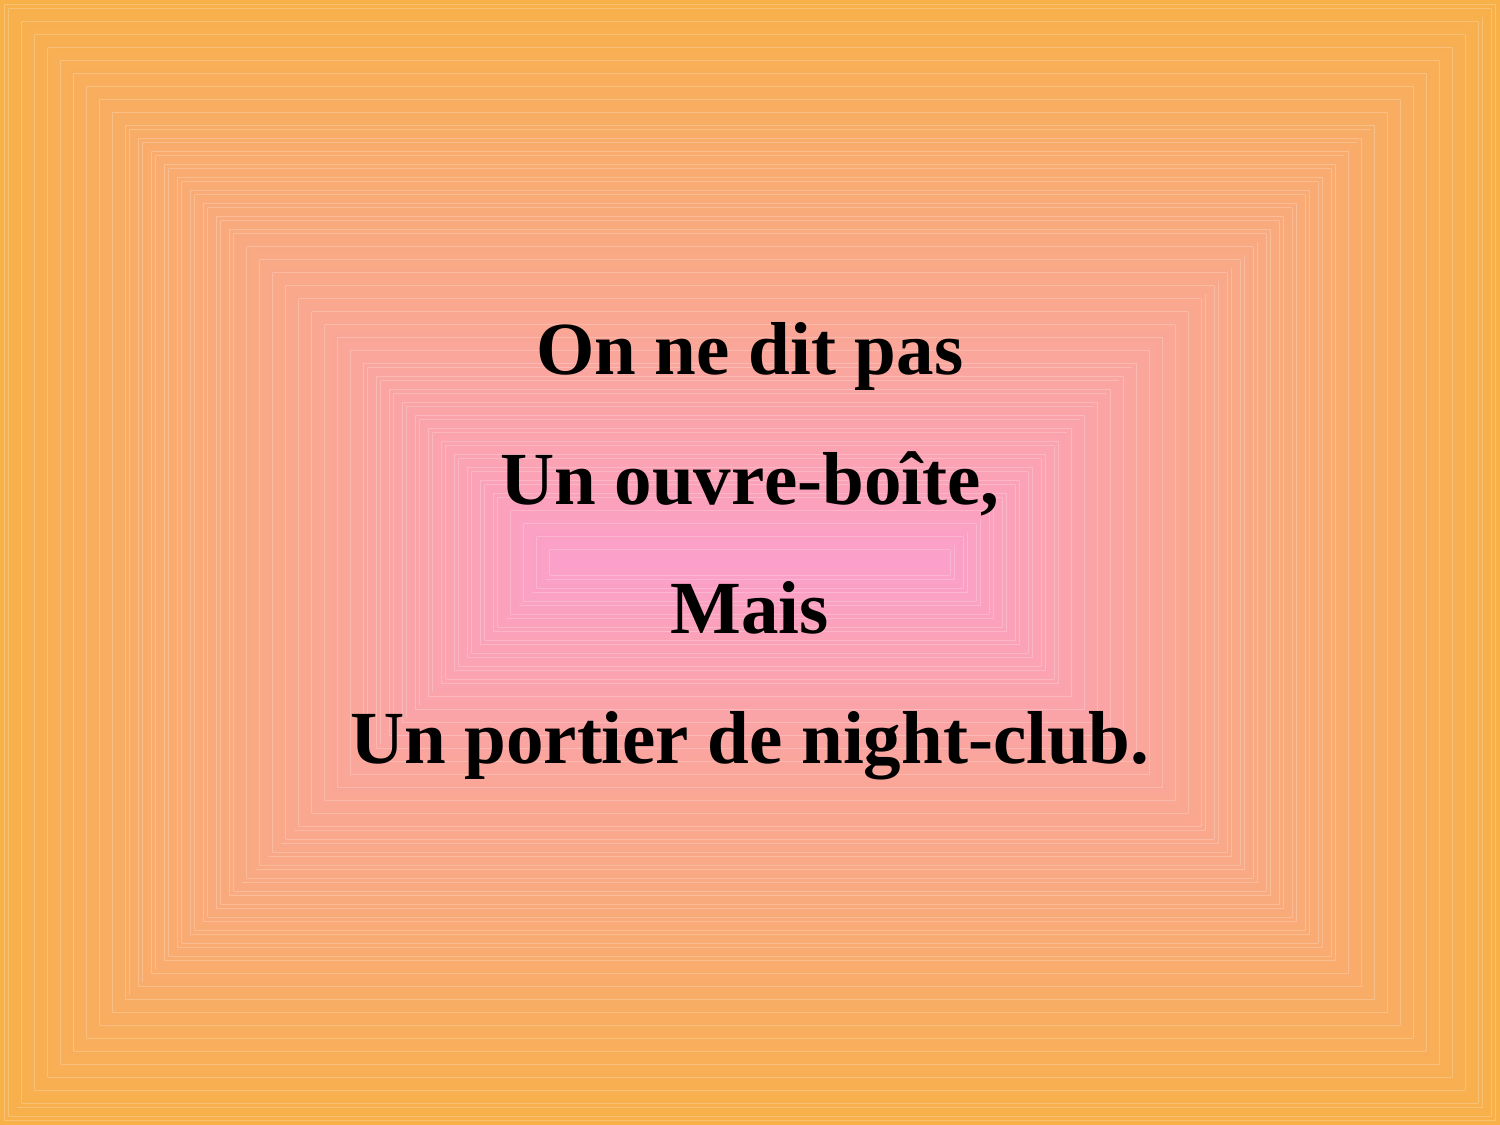

On ne dit pas
Un ouvre-boîte,
Mais
Un portier de night-club.